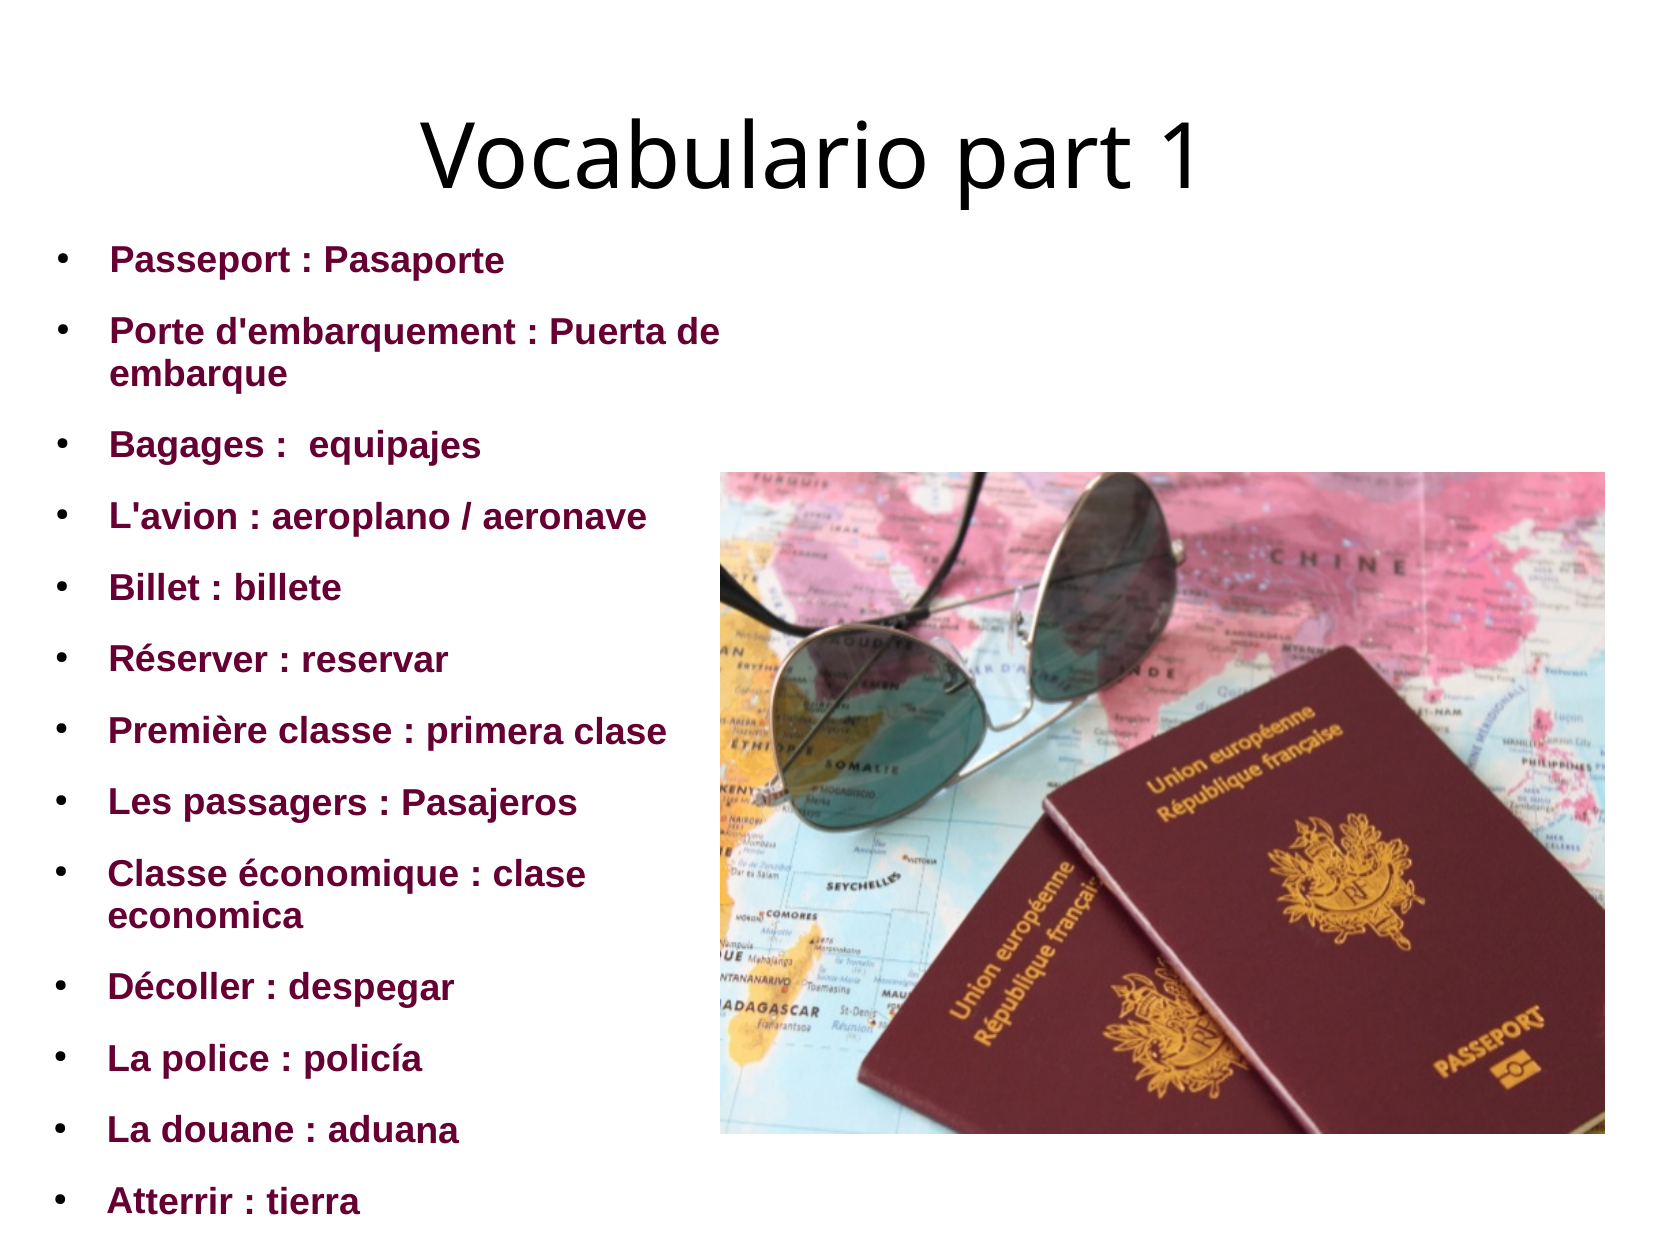

# Vocabulario part 1
Passeport : Pasaporte
Porte d'embarquement : Puerta de embarque
Bagages : equipajes
L'avion : aeroplano / aeronave
Billet : billete
Réserver : reservar
Première classe : primera clase
Les passagers : Pasajeros
Classe économique : clase economica
Décoller : despegar
La police : policía
La douane : aduana
Atterrir : tierra